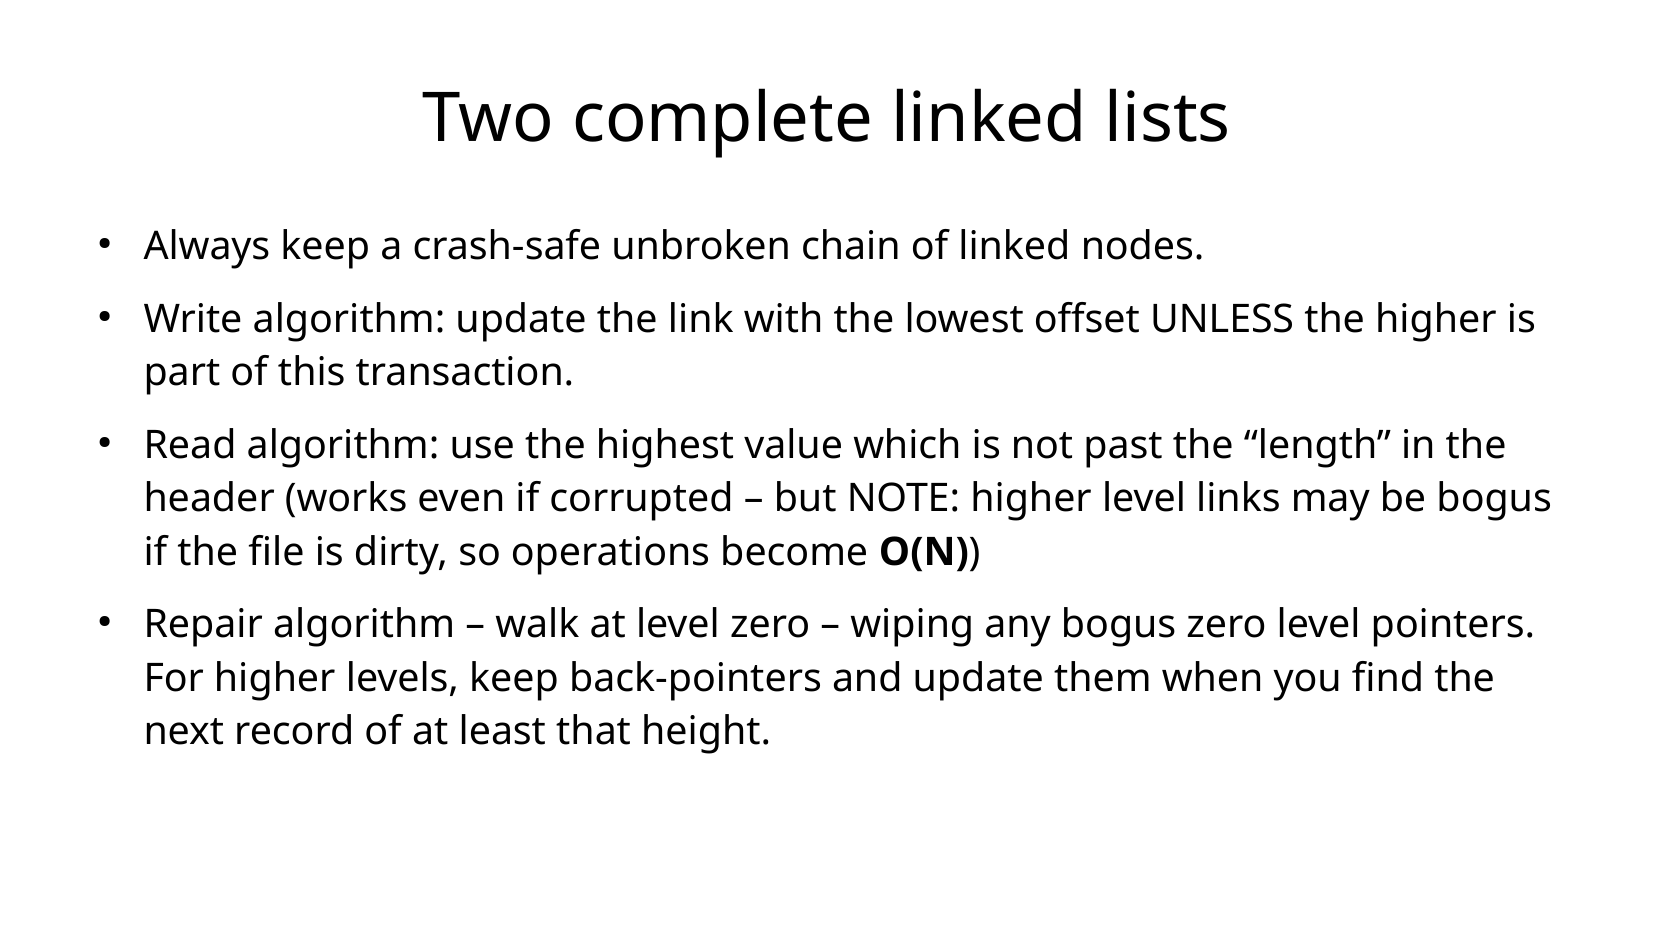

# Two complete linked lists
Always keep a crash-safe unbroken chain of linked nodes.
Write algorithm: update the link with the lowest offset UNLESS the higher is part of this transaction.
Read algorithm: use the highest value which is not past the “length” in the header (works even if corrupted – but NOTE: higher level links may be bogus if the file is dirty, so operations become O(N))
Repair algorithm – walk at level zero – wiping any bogus zero level pointers. For higher levels, keep back-pointers and update them when you find the next record of at least that height.